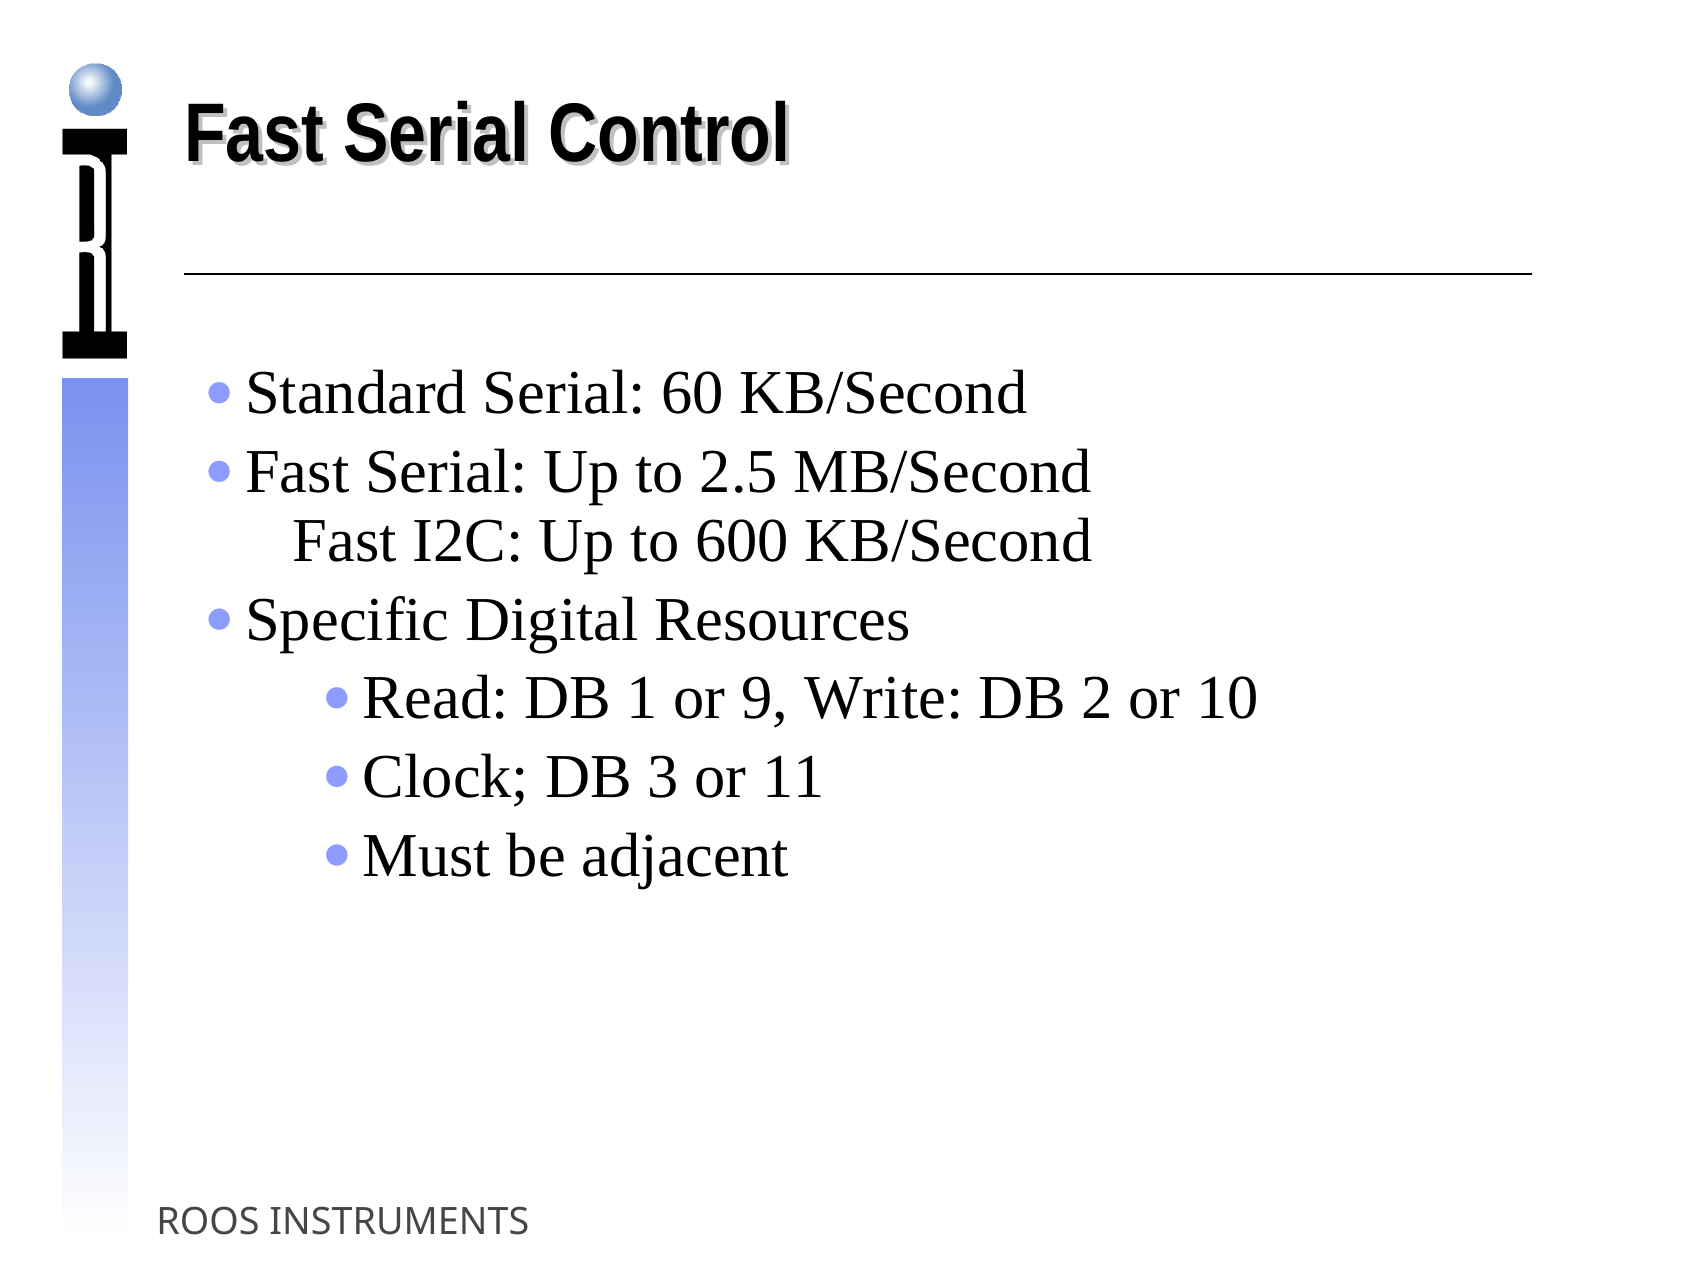

Fast Serial Control
Standard Serial: 60 KB/Second
Fast Serial: Up to 2.5 MB/Second
Fast I2C: Up to 600 KB/Second
Specific Digital Resources
Read: DB 1 or 9, Write: DB 2 or 10
Clock; DB 3 or 11
Must be adjacent